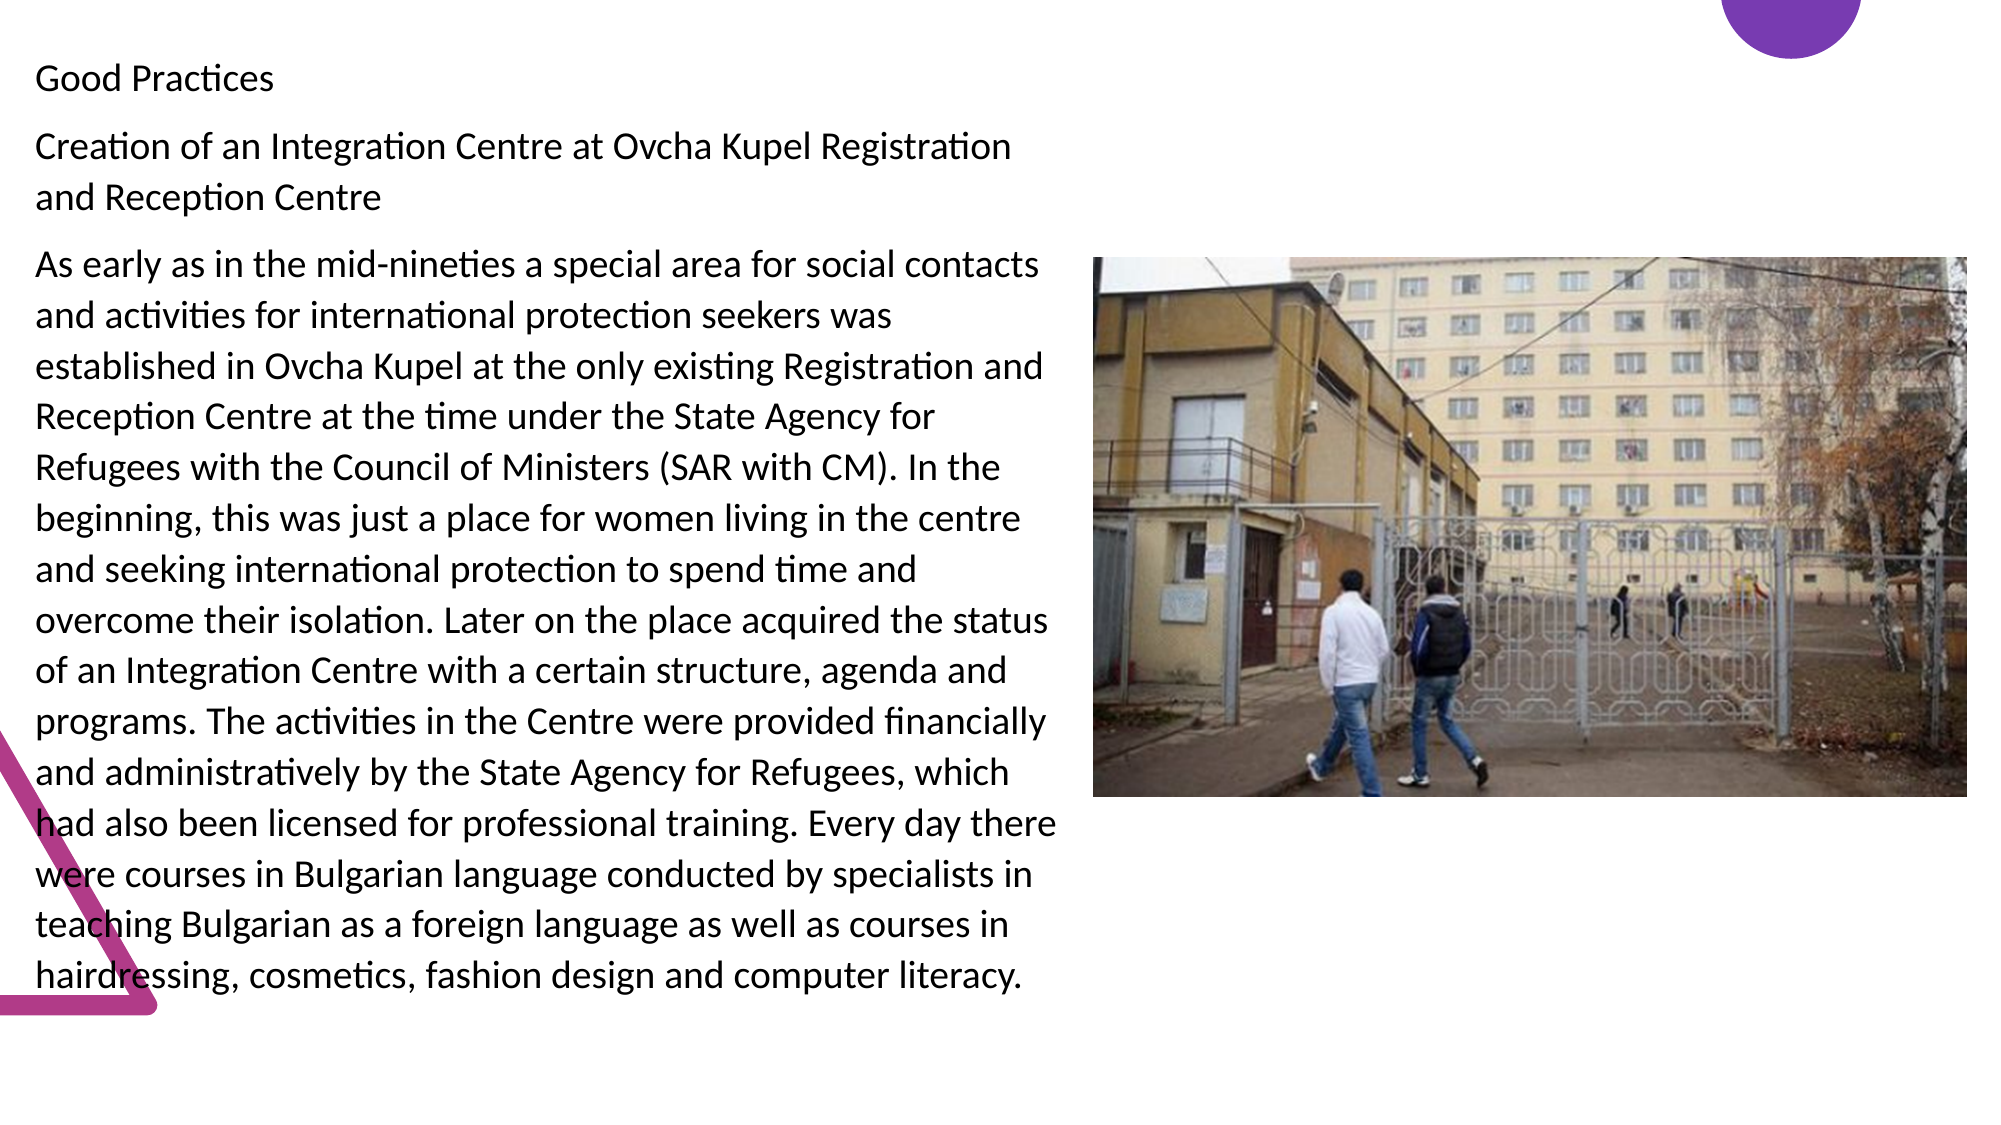

Good Practices
Creation of an Integration Centre at Ovcha Kupel Registration and Reception Centre
As early as in the mid-nineties a special area for social contacts and activities for international protection seekers was established in Ovcha Kupel at the only existing Registration and Reception Centre at the time under the State Agency for Refugees with the Council of Ministers (SAR with CM). In the beginning, this was just a place for women living in the centre and seeking international protection to spend time and overcome their isolation. Later on the place acquired the status of an Integration Centre with a certain structure, agenda and programs. The activities in the Centre were provided financially and administratively by the State Agency for Refugees, which had also been licensed for professional training. Every day there were courses in Bulgarian language conducted by specialists in teaching Bulgarian as a foreign language as well as courses in hairdressing, cosmetics, fashion design and computer literacy.